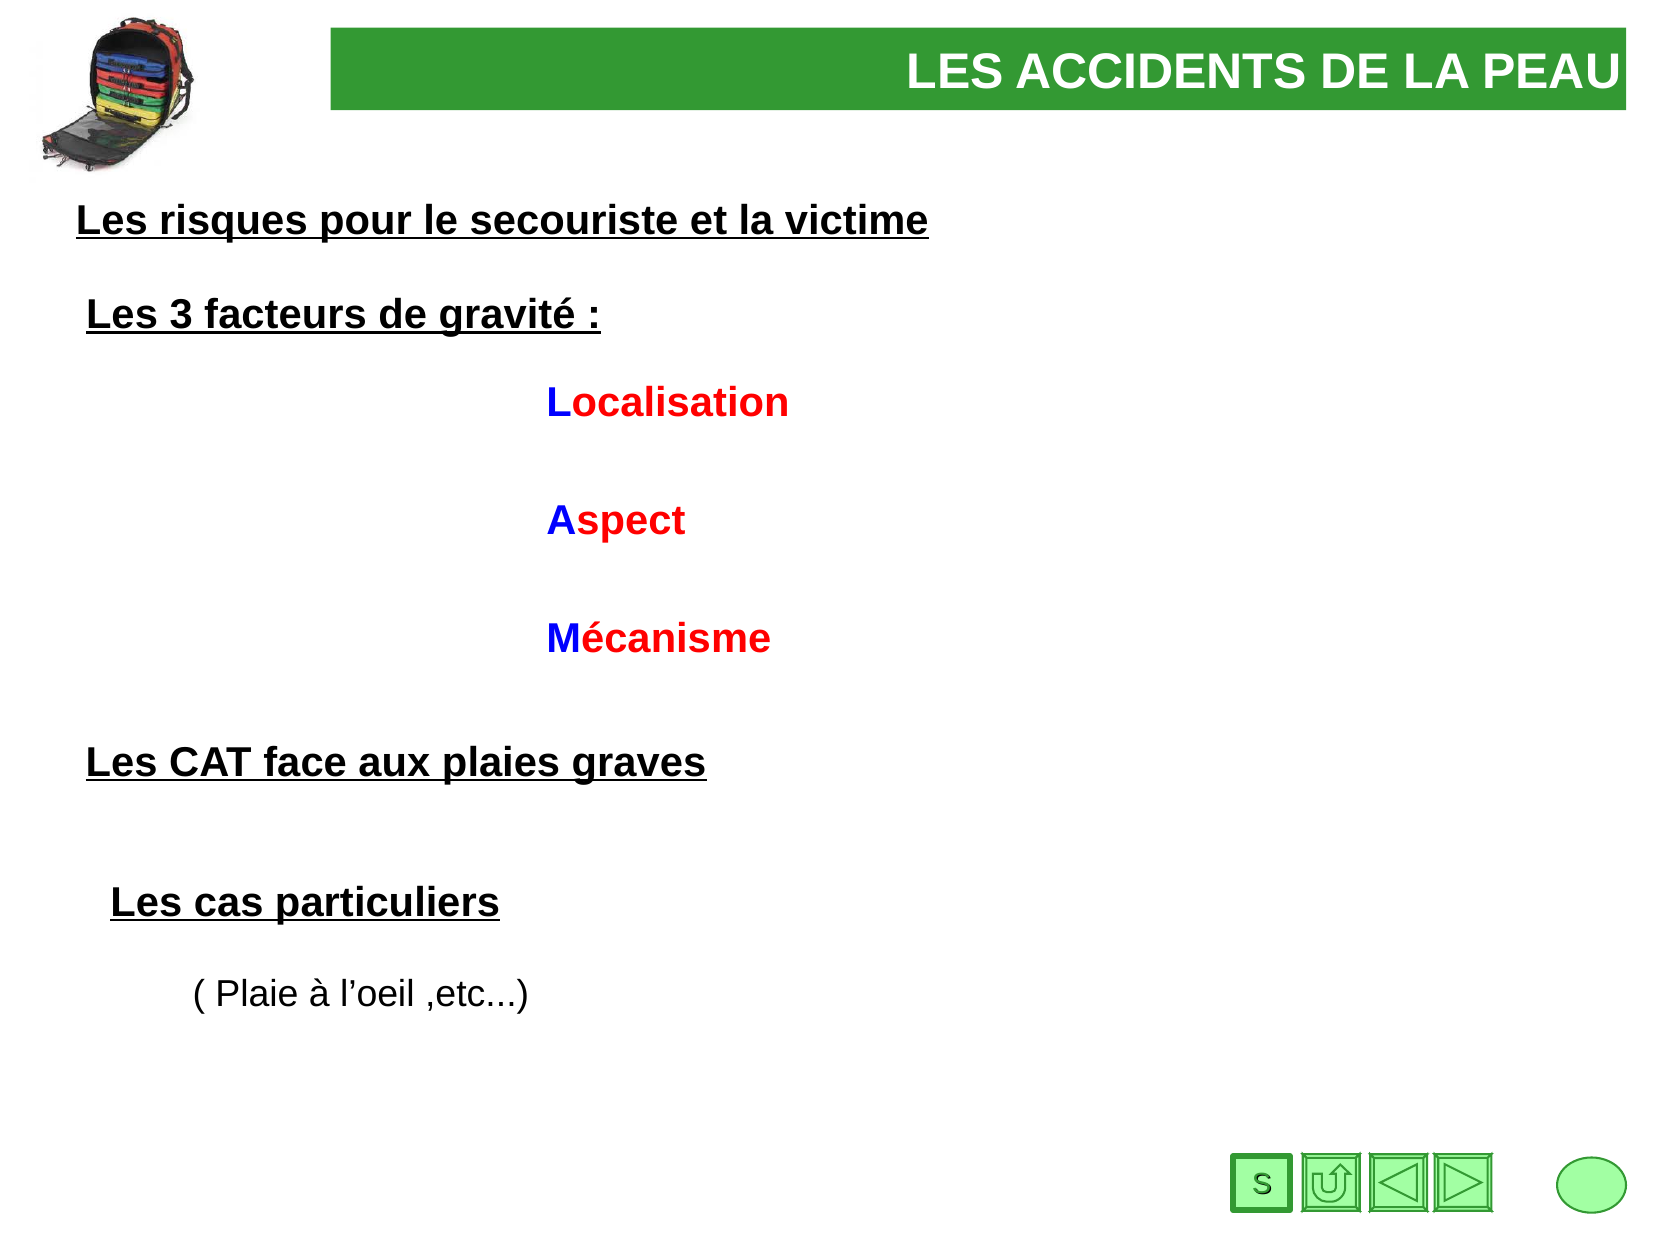

# LES ACCIDENTS DE LA PEAU
Les risques pour le secouriste et la victime
Les 3 facteurs de gravité :
Localisation
Aspect
Mécanisme
Les CAT face aux plaies graves
Les cas particuliers
( Plaie à l’oeil ,etc...)